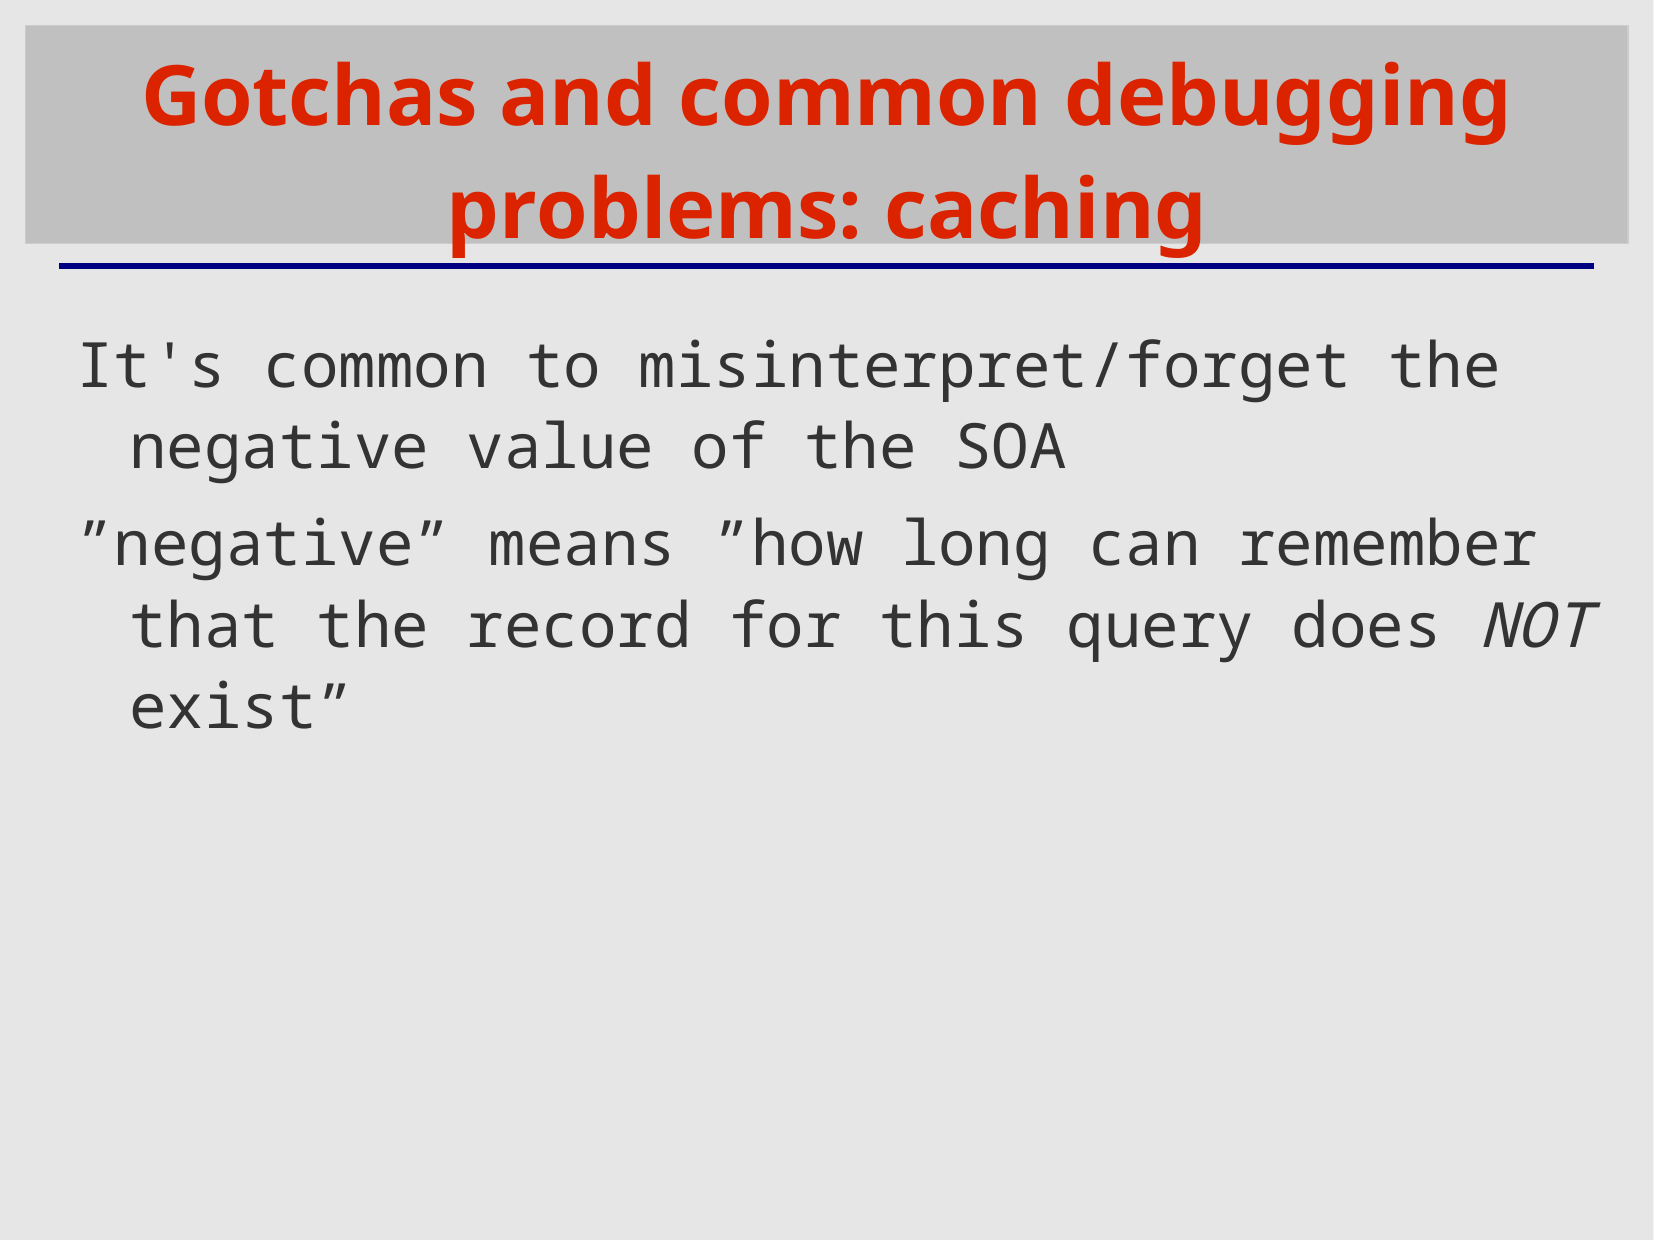

# Gotchas and common debugging problems: caching
It's common to misinterpret/forget the negative value of the SOA
”negative” means ”how long can remember that the record for this query does NOT exist”